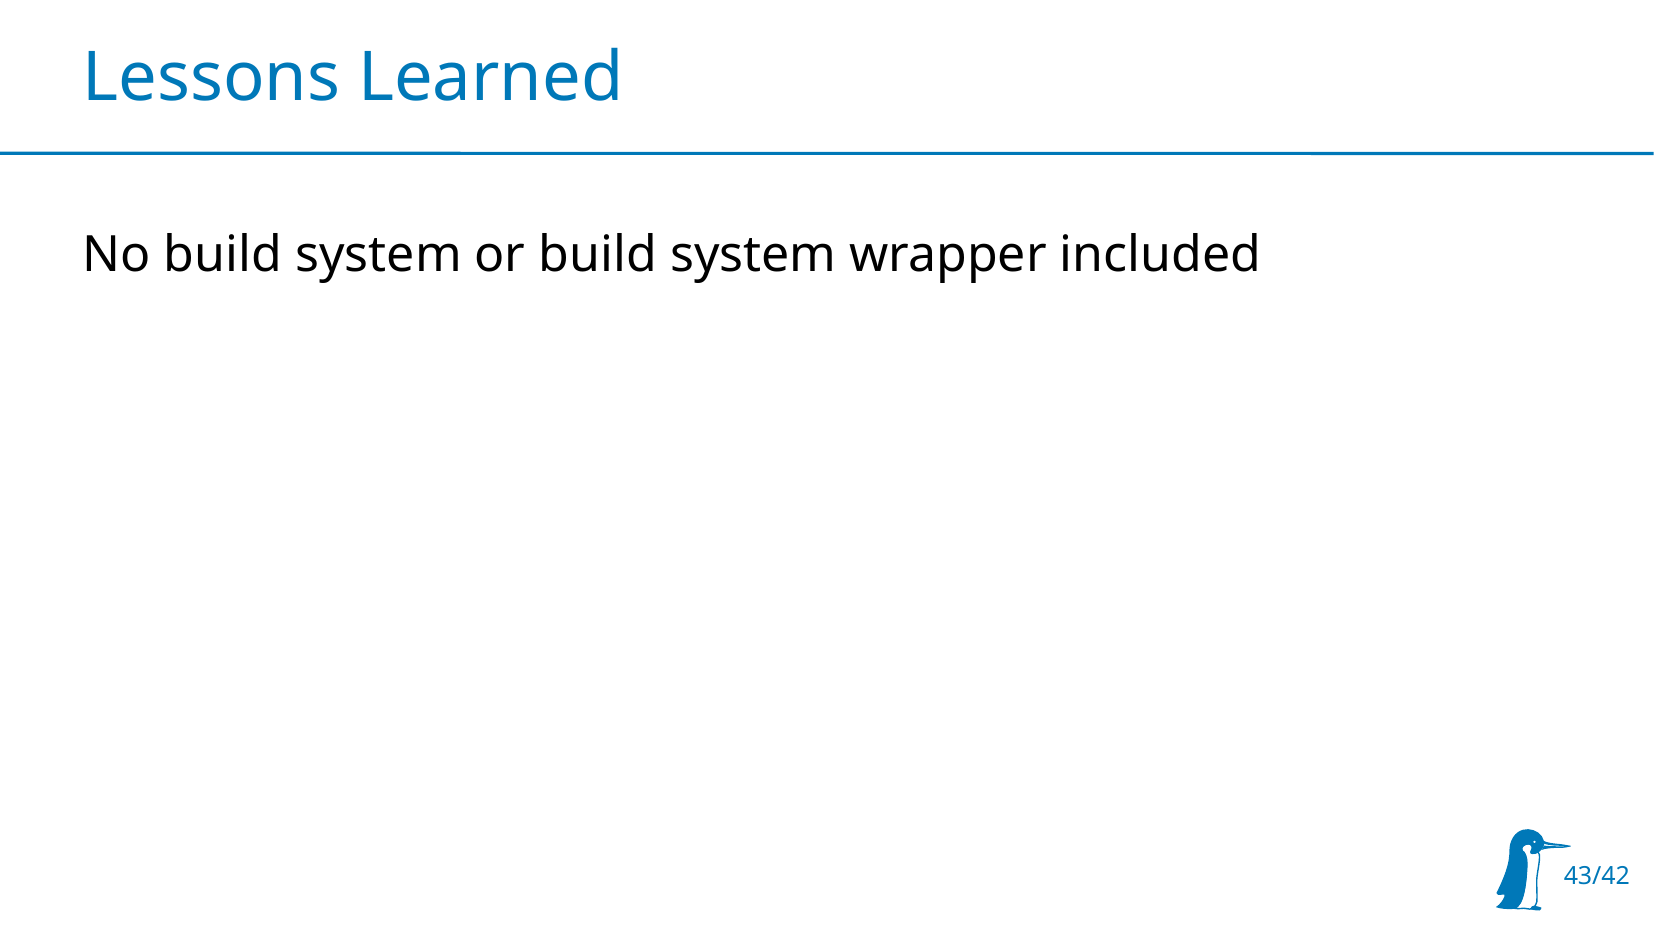

# Lessons Learned
No build system or build system wrapper included
43